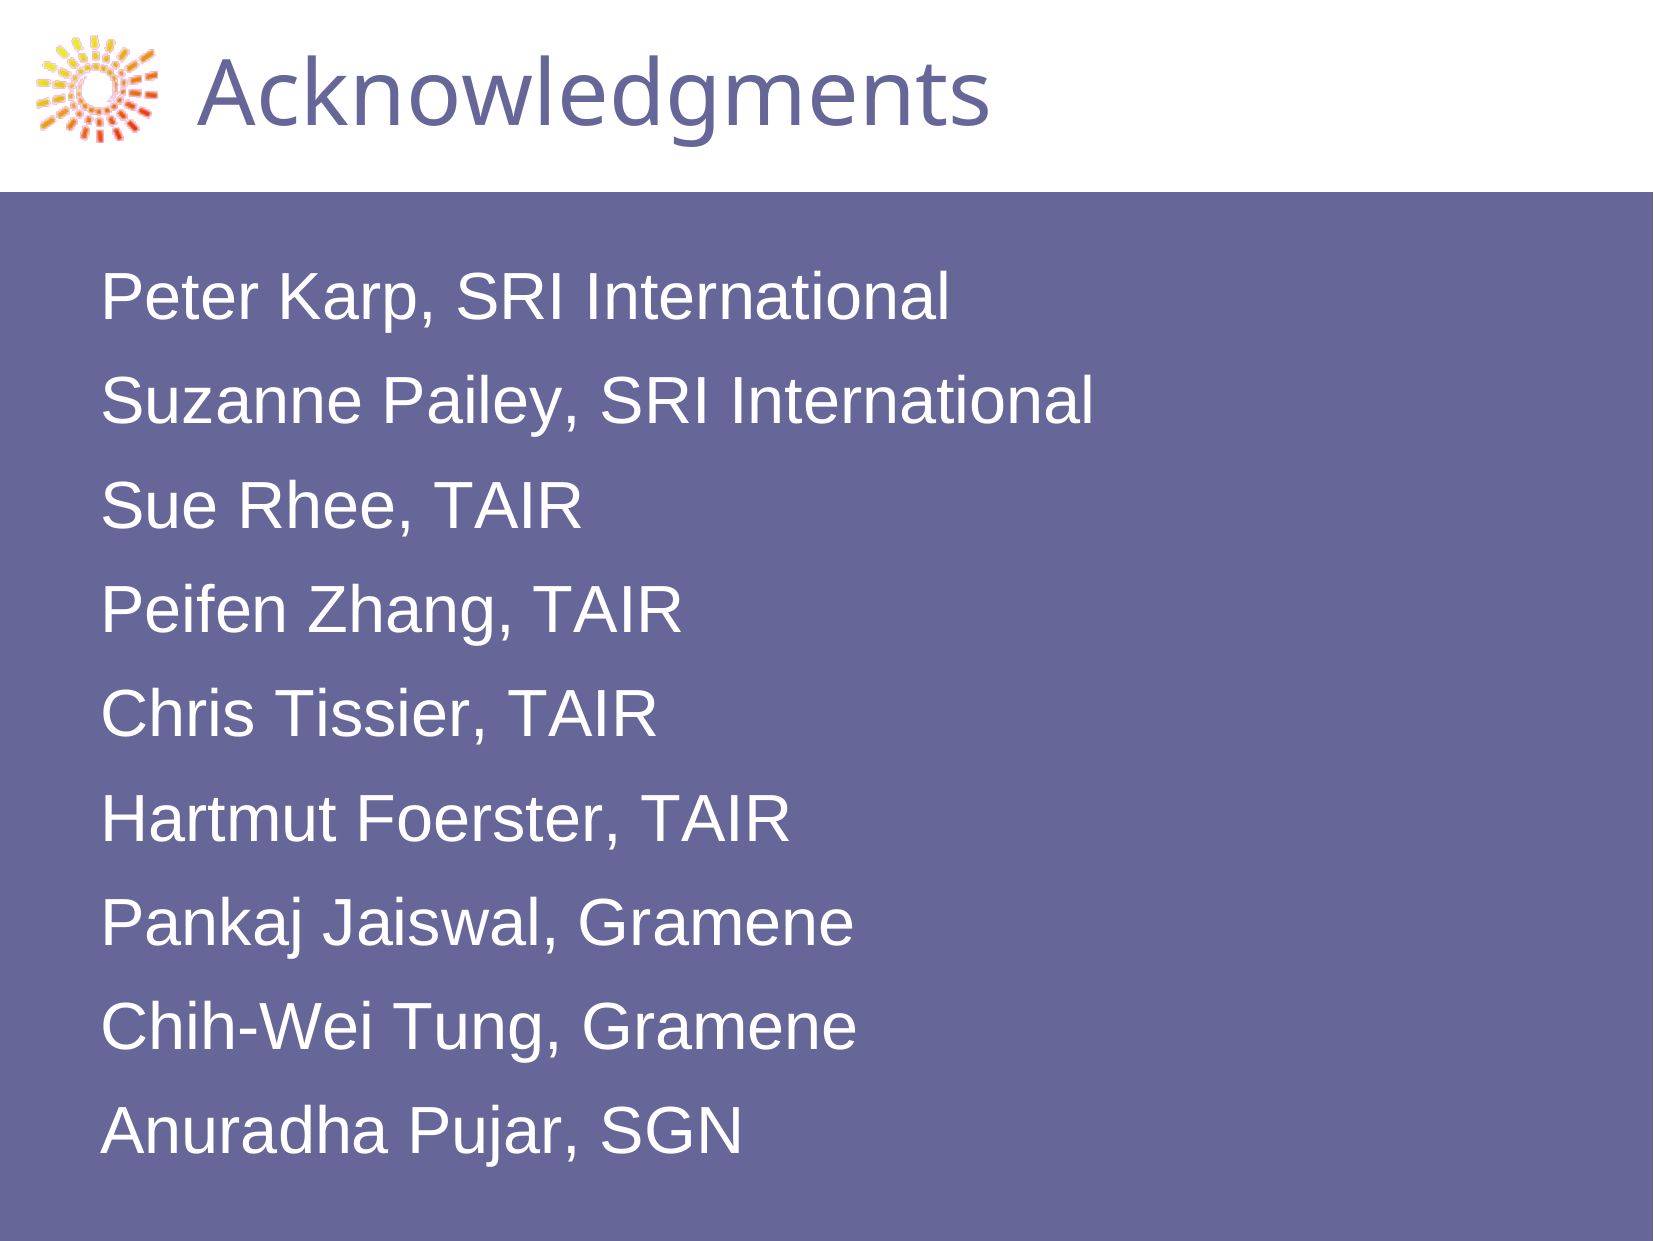

# Acknowledgments
Peter Karp, SRI International
Suzanne Pailey, SRI International
Sue Rhee, TAIR
Peifen Zhang, TAIR
Chris Tissier, TAIR
Hartmut Foerster, TAIR
Pankaj Jaiswal, Gramene
Chih-Wei Tung, Gramene
Anuradha Pujar, SGN